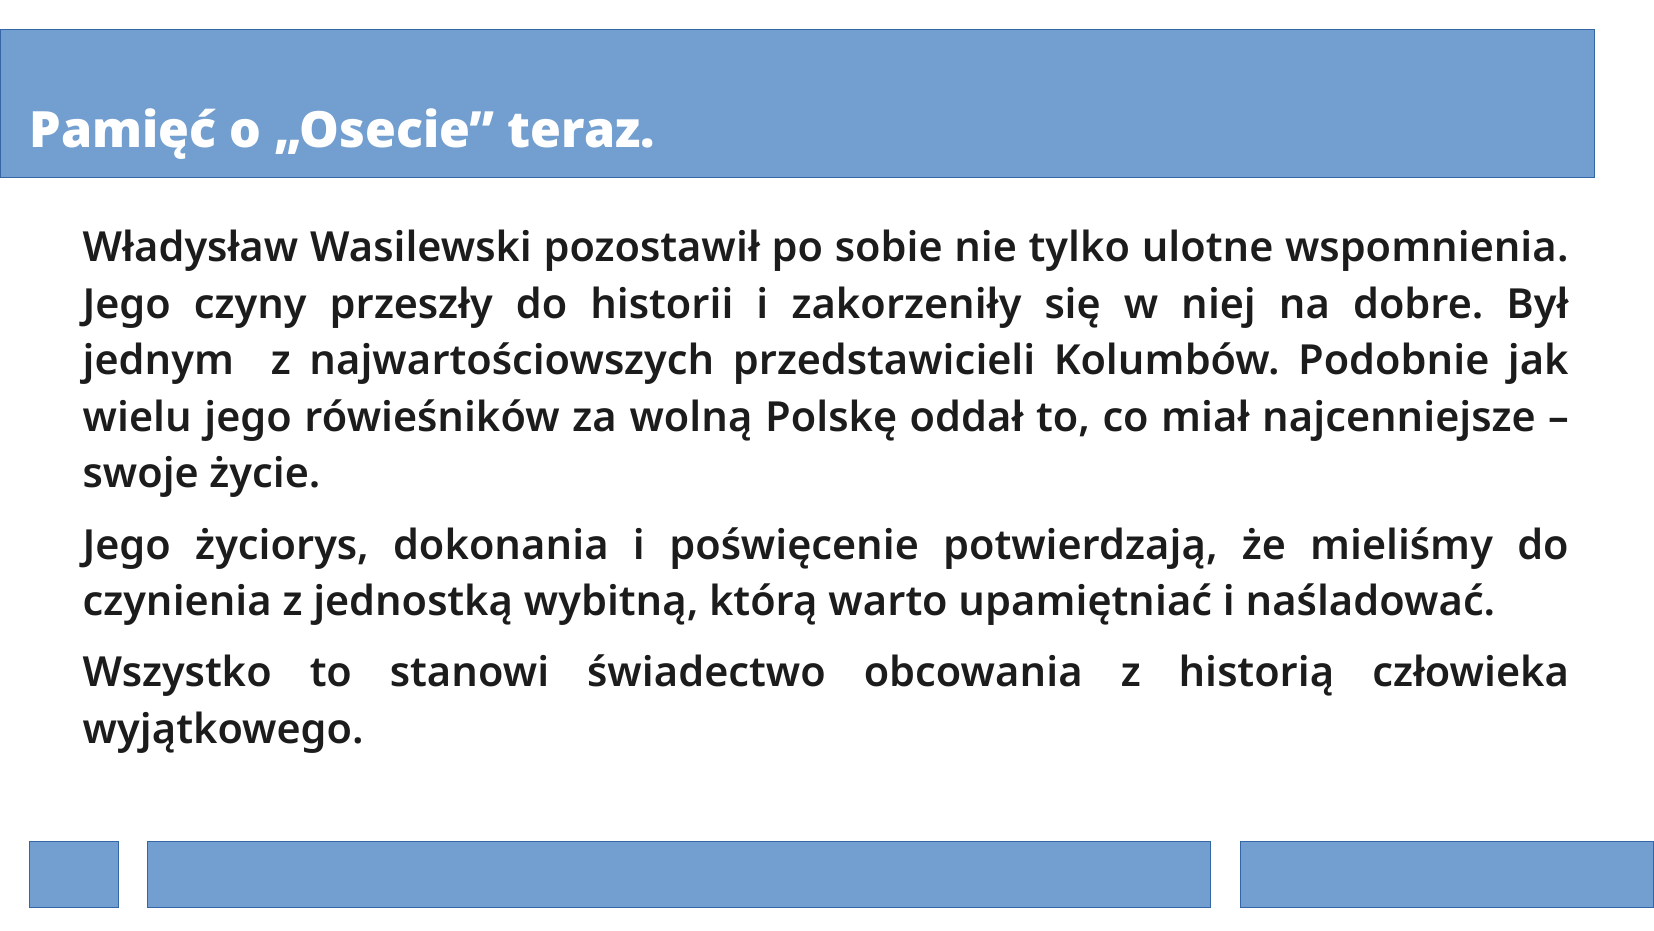

# Pamięć o „Osecie” teraz.
Władysław Wasilewski pozostawił po sobie nie tylko ulotne wspomnienia. Jego czyny przeszły do historii i zakorzeniły się w niej na dobre. Był jednym z najwartościowszych przedstawicieli Kolumbów. Podobnie jak wielu jego rówieśników za wolną Polskę oddał to, co miał najcenniejsze – swoje życie.
Jego życiorys, dokonania i poświęcenie potwierdzają, że mieliśmy do czynienia z jednostką wybitną, którą warto upamiętniać i naśladować.
Wszystko to stanowi świadectwo obcowania z historią człowieka wyjątkowego.